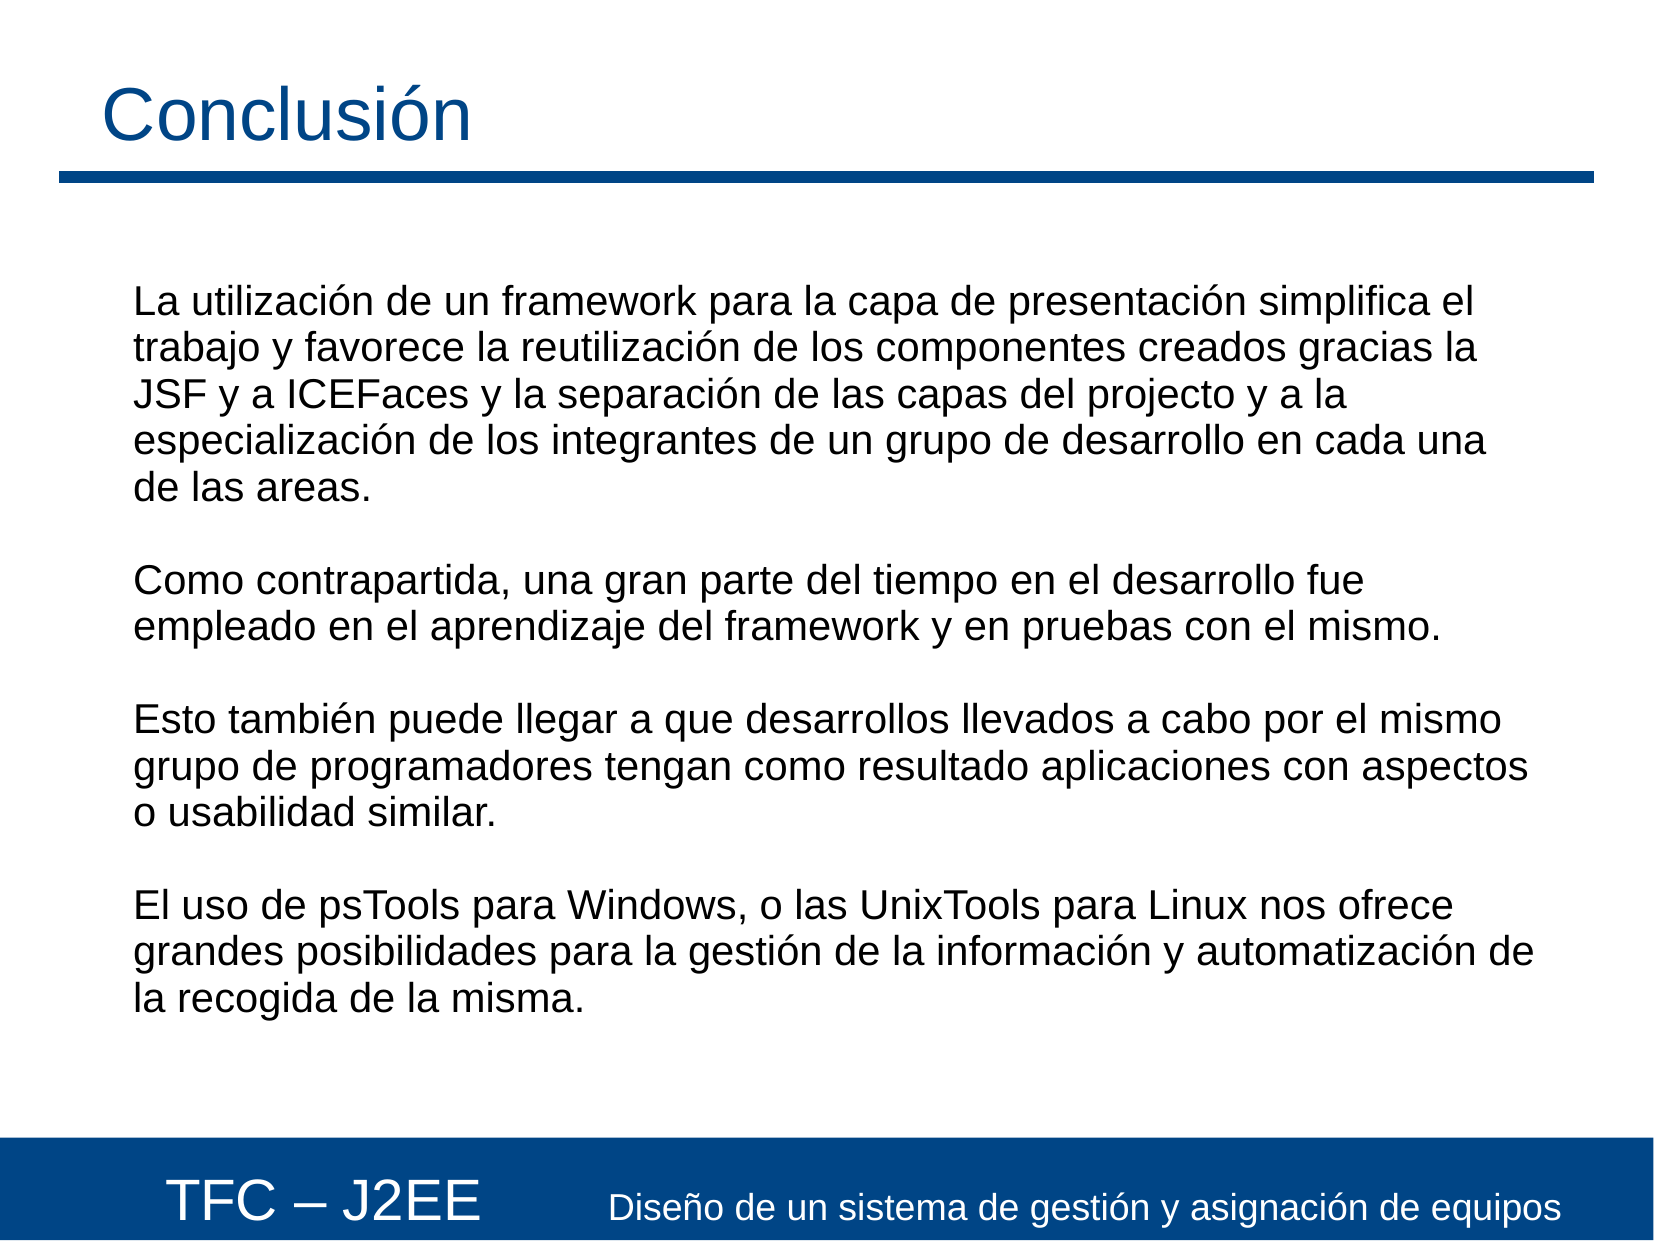

Conclusión
La utilización de un framework para la capa de presentación simplifica el trabajo y favorece la reutilización de los componentes creados gracias la JSF y a ICEFaces y la separación de las capas del projecto y a la especialización de los integrantes de un grupo de desarrollo en cada una de las areas.
Como contrapartida, una gran parte del tiempo en el desarrollo fue empleado en el aprendizaje del framework y en pruebas con el mismo.
Esto también puede llegar a que desarrollos llevados a cabo por el mismo grupo de programadores tengan como resultado aplicaciones con aspectos o usabilidad similar.
El uso de psTools para Windows, o las UnixTools para Linux nos ofrece grandes posibilidades para la gestión de la información y automatización de la recogida de la misma.
# TFC – J2EE		Diseño de un sistema de gestión y asignación de equipos